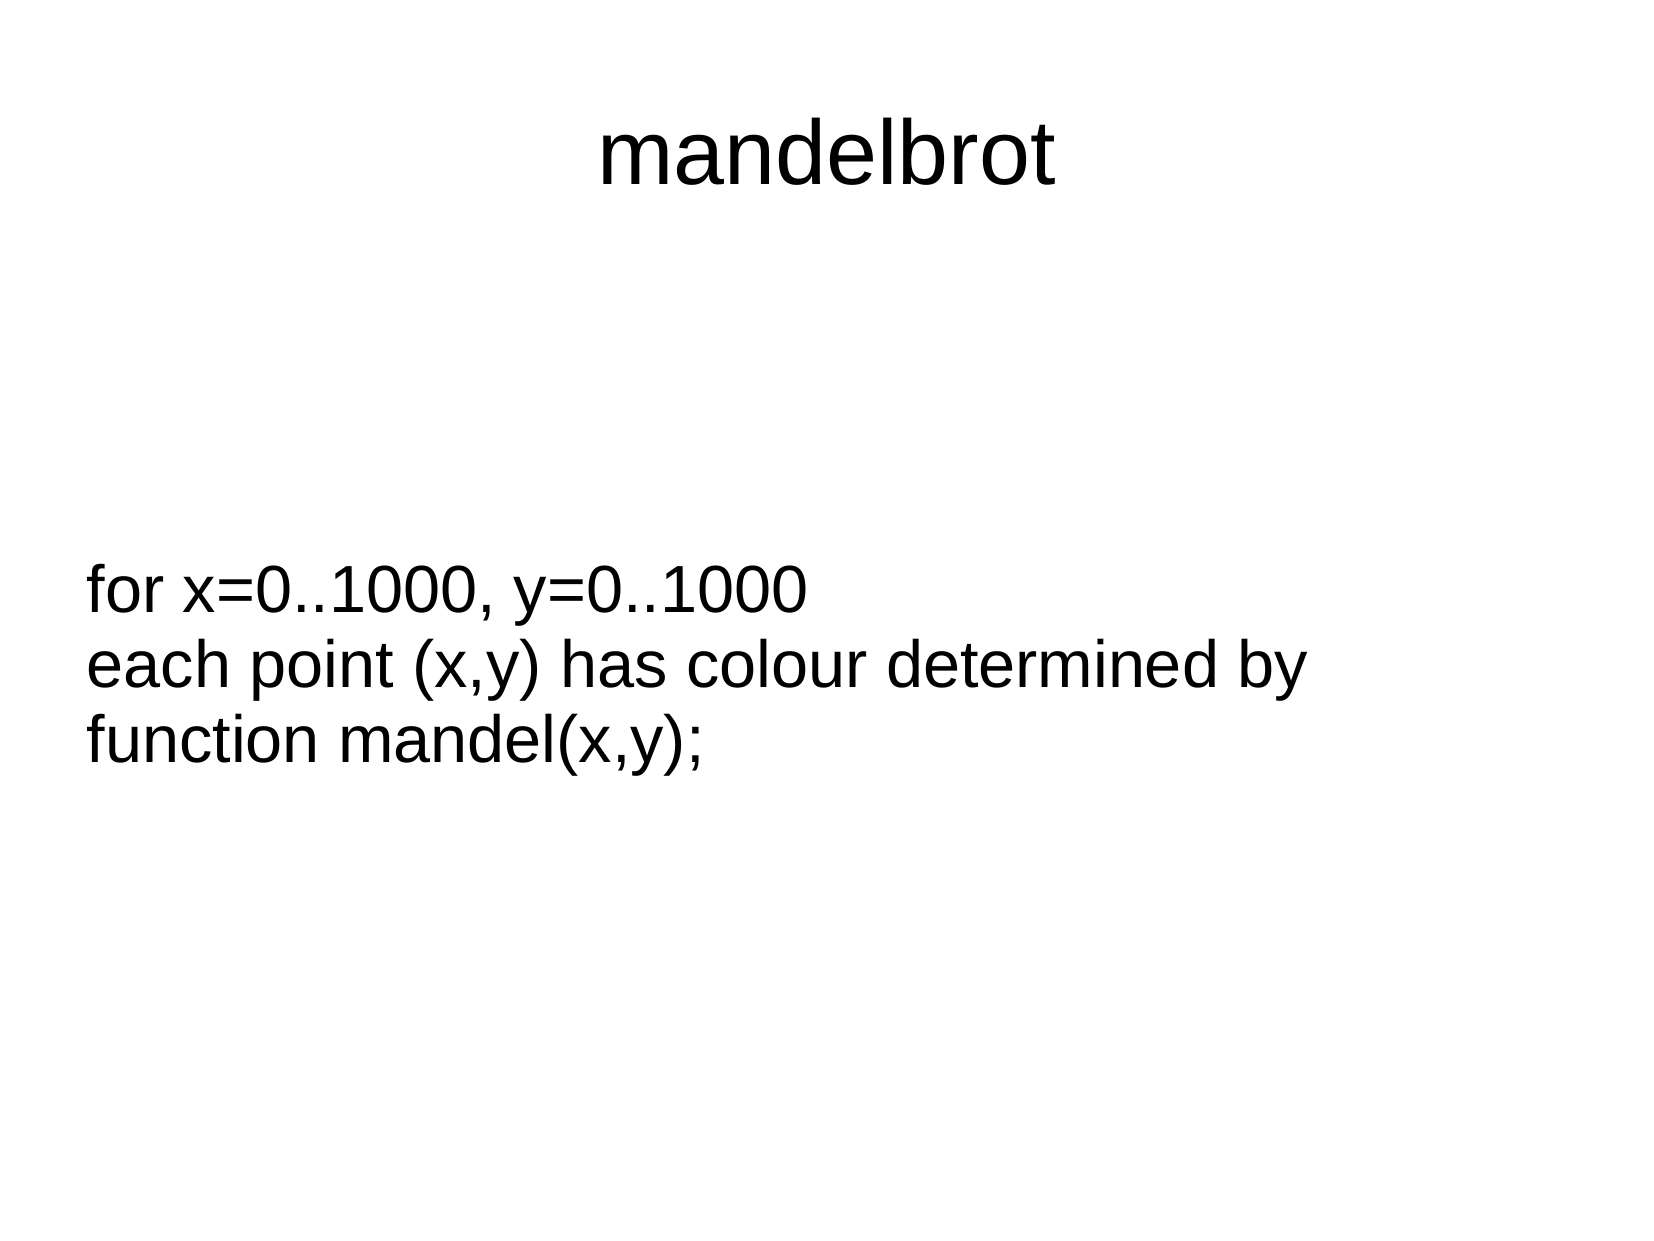

# mandelbrot
for x=0..1000, y=0..1000
each point (x,y) has colour determined by function mandel(x,y);